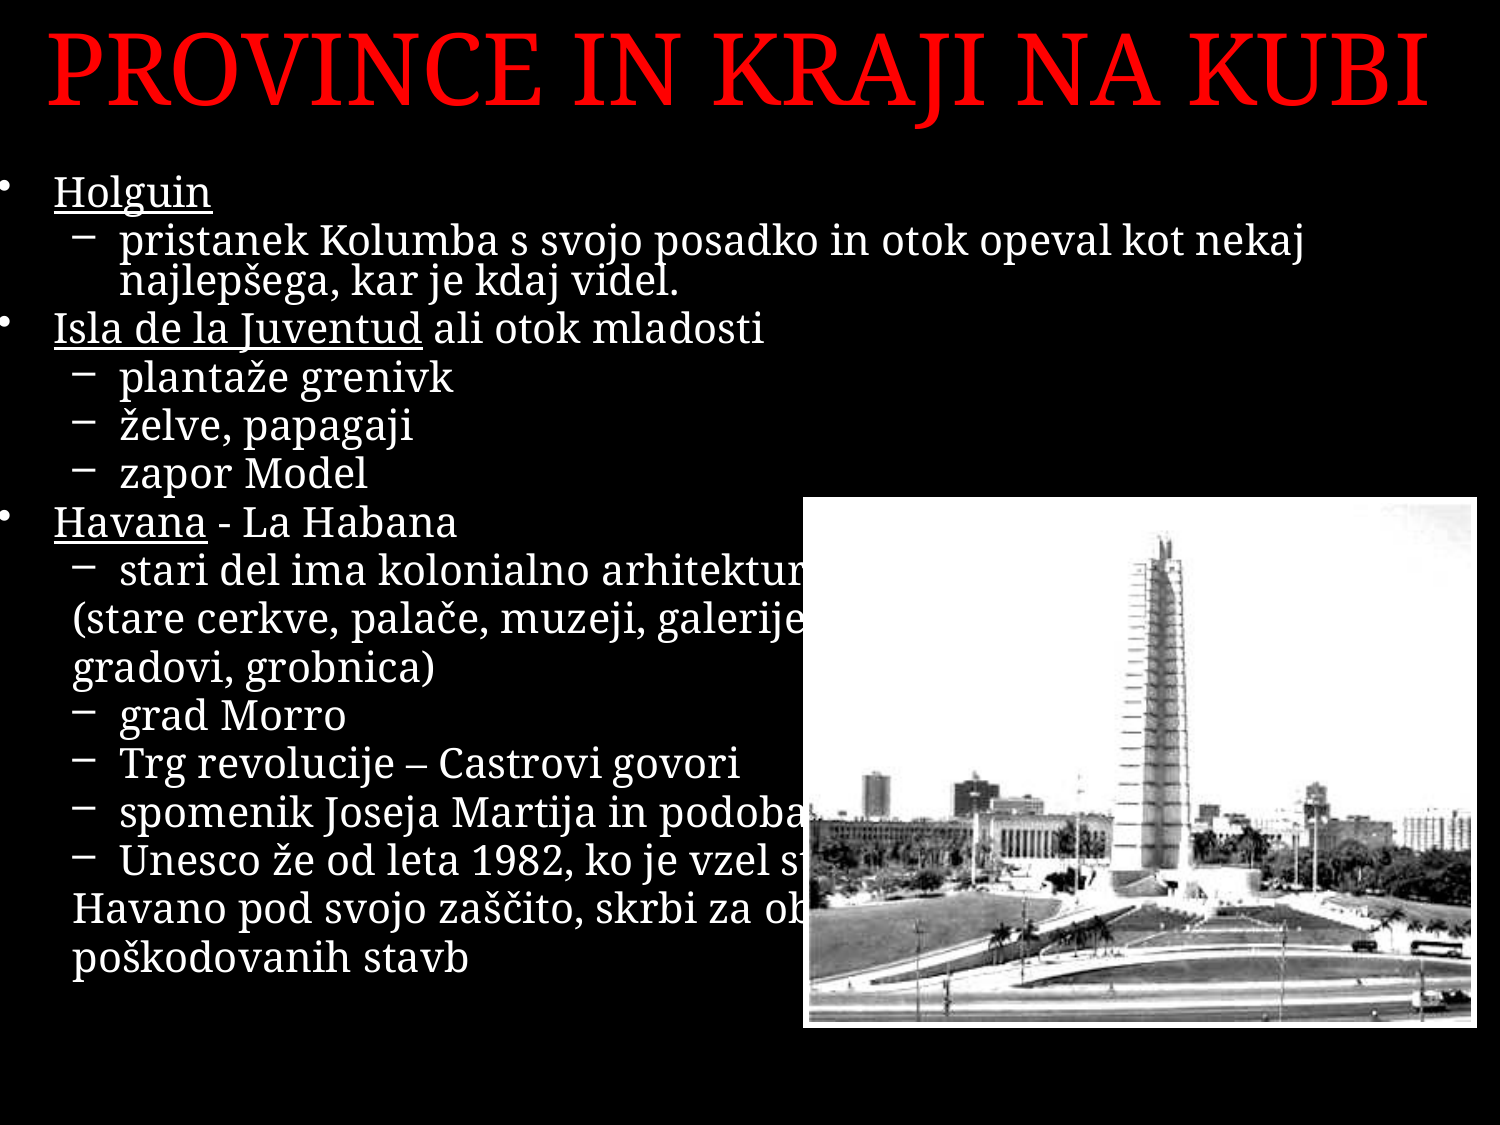

# PROVINCE IN KRAJI NA KUBI
Holguin
pristanek Kolumba s svojo posadko in otok opeval kot nekaj najlepšega, kar je kdaj videl.
Isla de la Juventud ali otok mladosti
plantaže grenivk
želve, papagaji
zapor Model
Havana - La Habana
stari del ima kolonialno arhitekturo
(stare cerkve, palače, muzeji, galerije in
gradovi, grobnica)
grad Morro
Trg revolucije – Castrovi govori
spomenik Joseja Martija in podoba Cheja
Unesco že od leta 1982, ko je vzel staro
Havano pod svojo zaščito, skrbi za obnovo
poškodovanih stavb